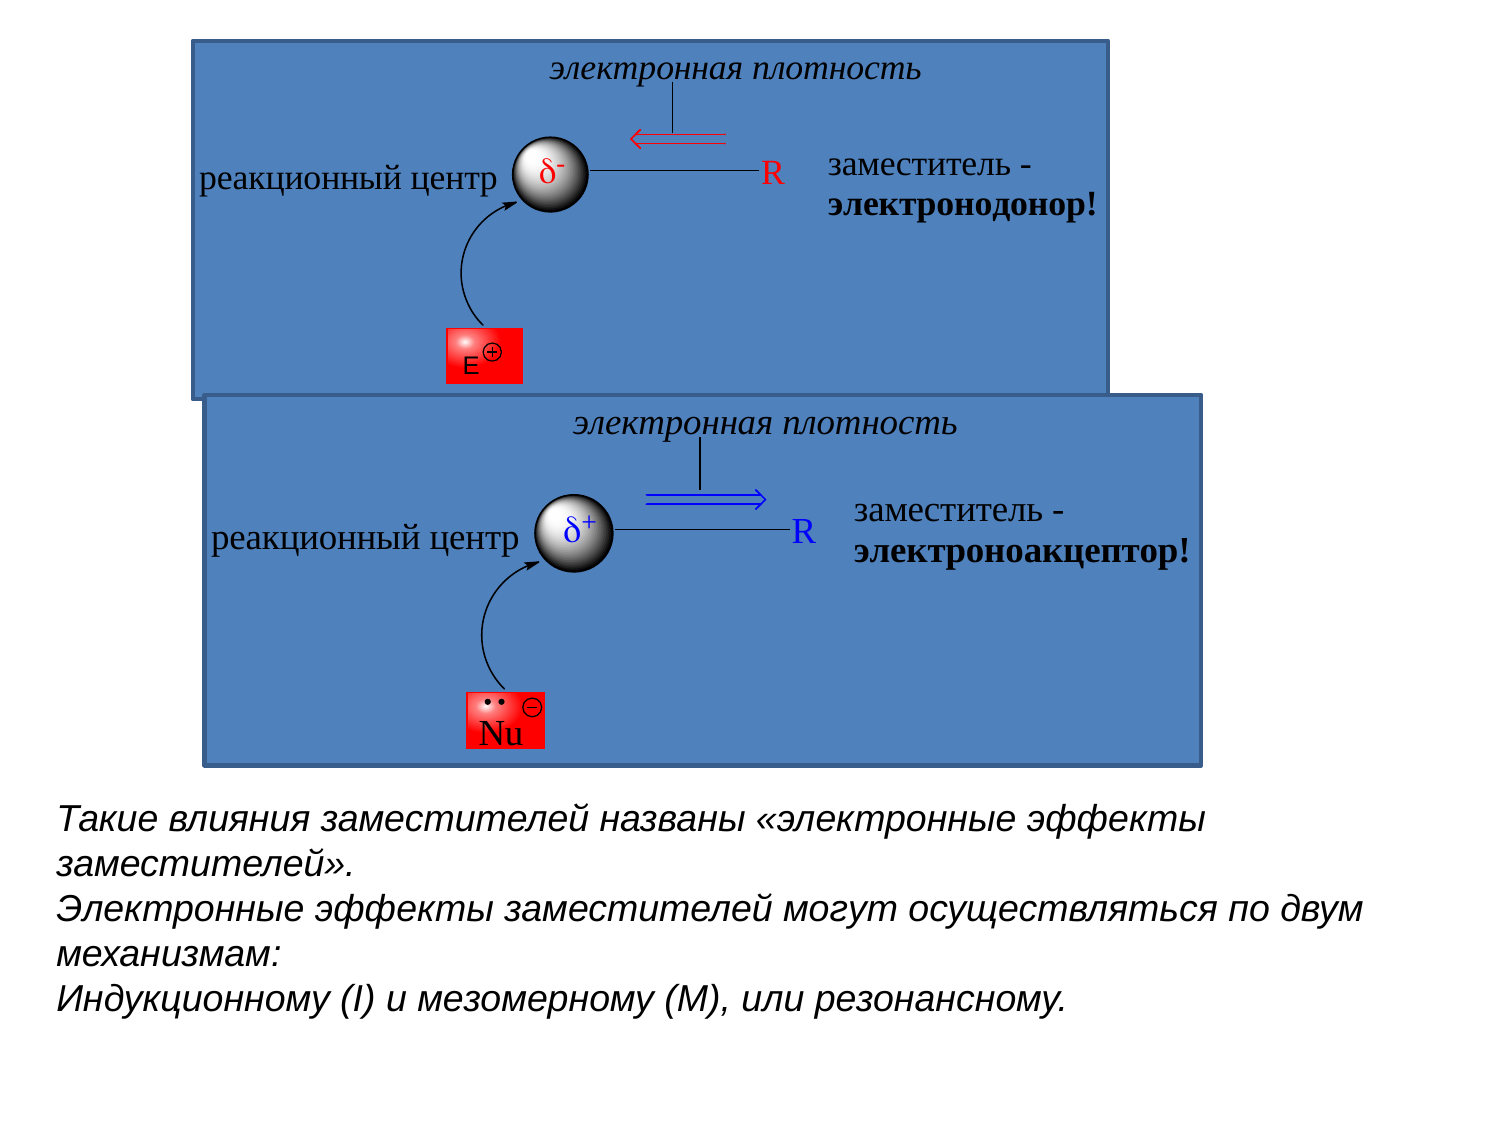

Такие влияния заместителей названы «электронные эффекты заместителей».
Электронные эффекты заместителей могут осуществляться по двум механизмам:
Индукционному (I) и мезомерному (M), или резонансному.